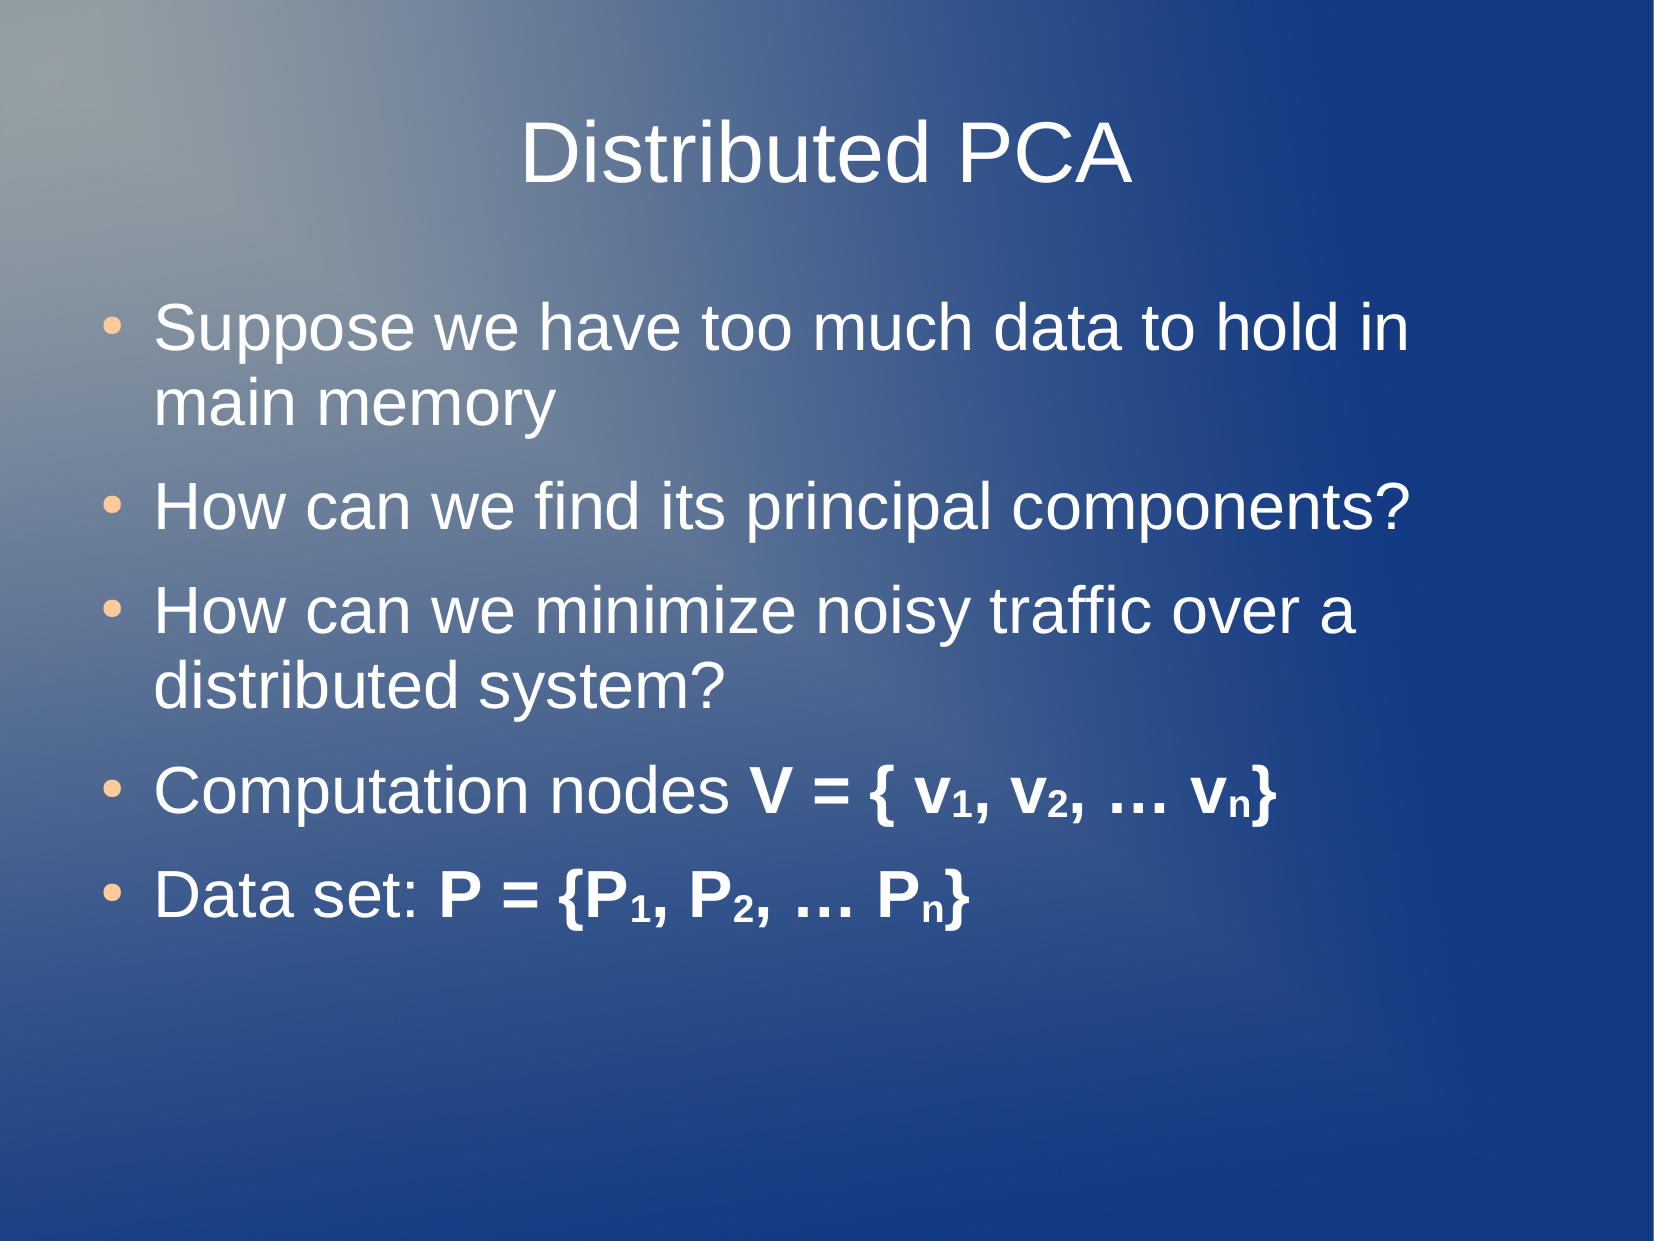

# Distributed PCA
Suppose we have too much data to hold in main memory
How can we find its principal components?
How can we minimize noisy traffic over a distributed system?
Computation nodes V = { v1, v2, … vn}
Data set: P = {P1, P2, … Pn}